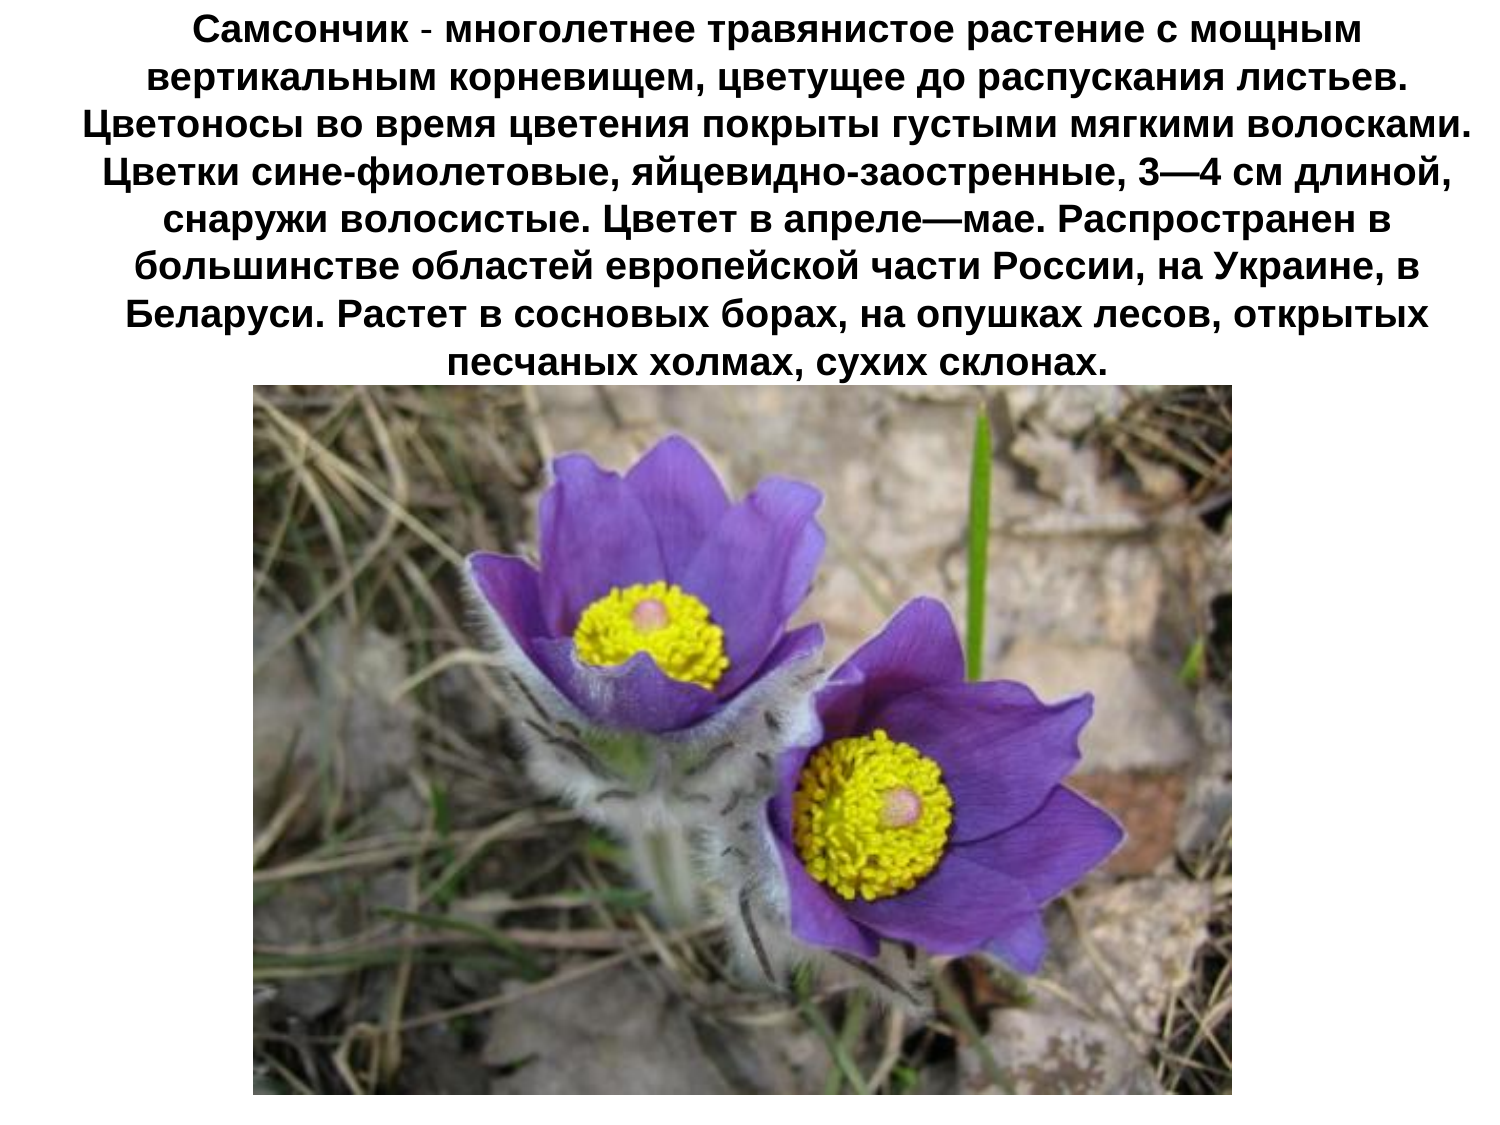

# Самсончик - многолетнее травянистое растение с мощным вертикальным корневищем, цветущее до распускания листьев. Цветоносы во время цветения покрыты густыми мягкими волосками. Цветки сине-фиолетовые, яйцевидно-заостренные, 3—4 см длиной, снаружи волосистые. Цветет в апреле—мае. Распространен в большинстве областей европейской части России, на Украине, в Беларуси. Растет в сосновых борах, на опушках лесов, открытых песчаных холмах, сухих склонах.